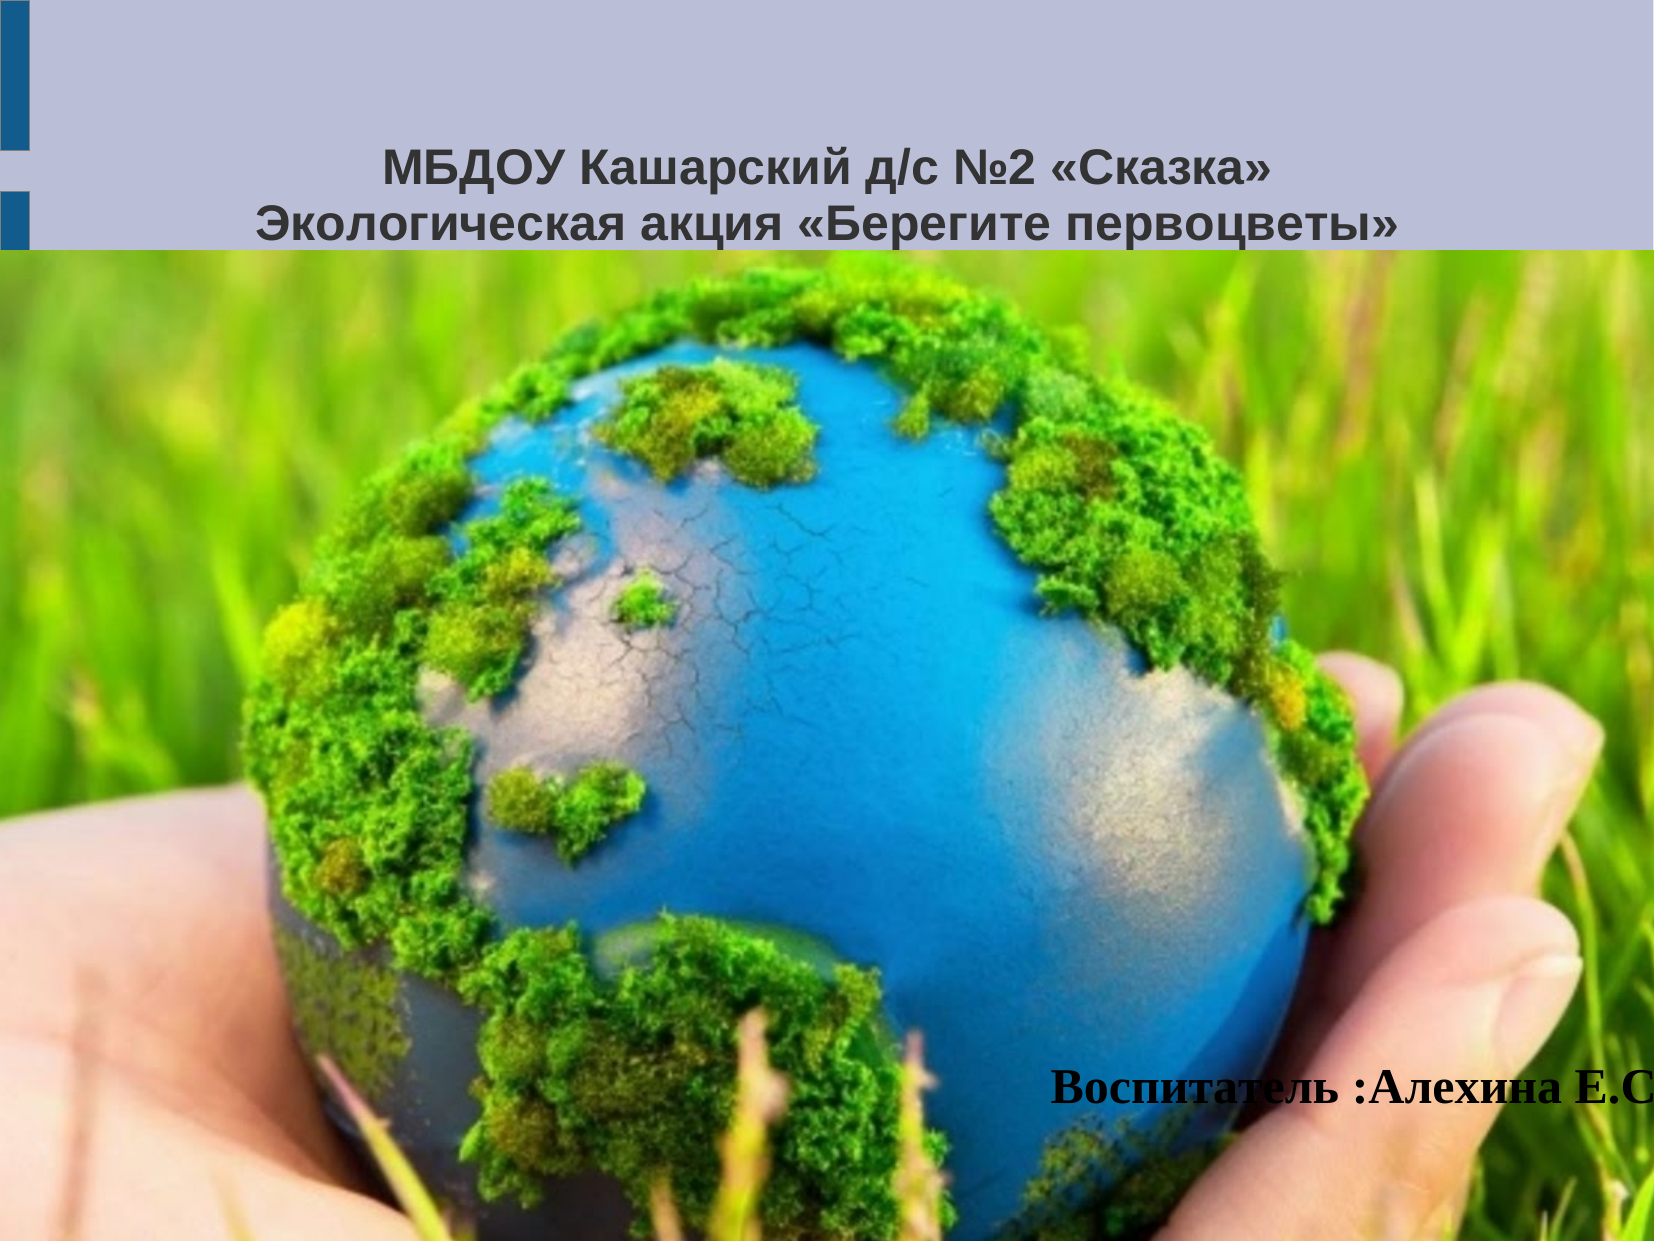

# МБДОУ Кашарский д/с №2 «Сказка» Экологическая акция «Берегите первоцветы»
Воспитатель :Алехина Е.С.